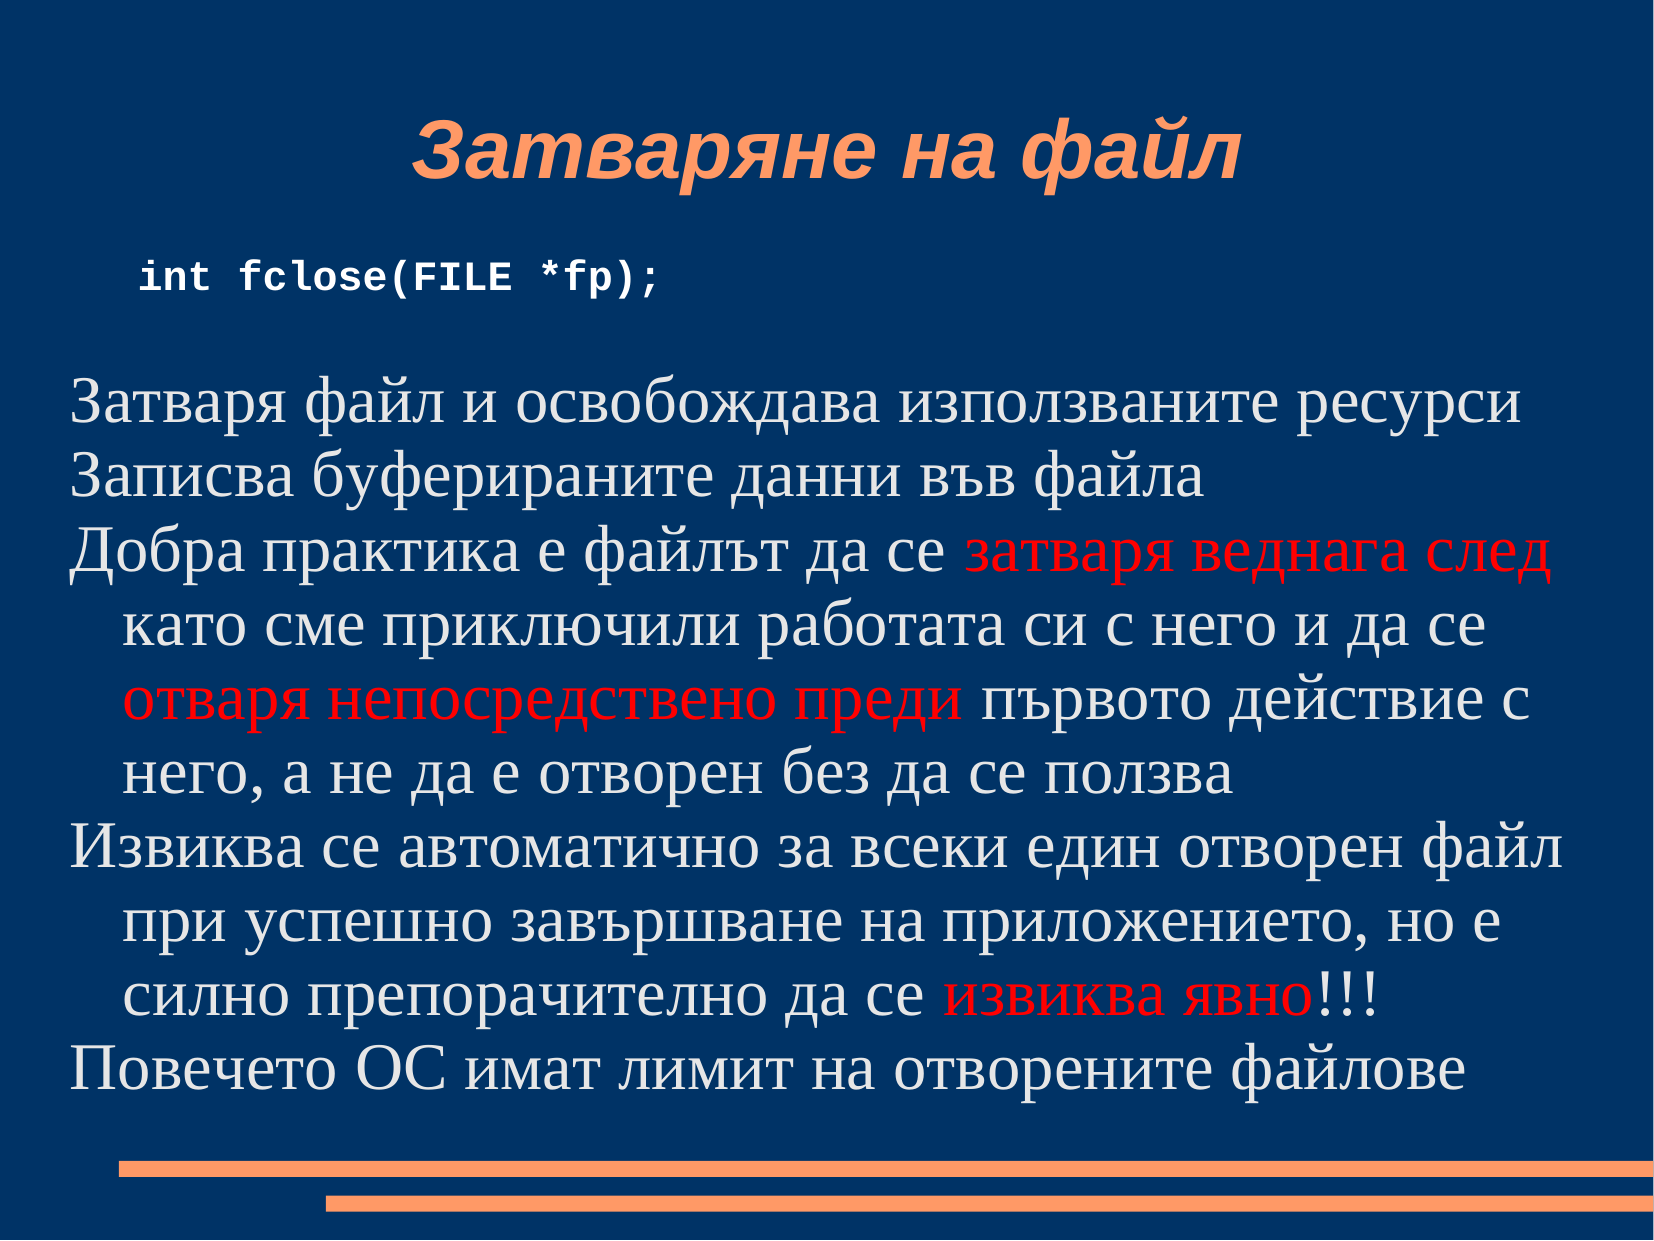

# Затваряне на файл
int fclose(FILE *fp);
Затваря файл и освобождава използваните ресурси
Записва буферираните данни във файла
Добра практика е файлът да се затваря веднага след като сме приключили работата си с него и да се отваря непосредствено преди първото действие с него, а не да е отворен без да се ползва
Извиква се автоматично за всеки един отворен файл при успешно завършване на приложението, но е силно препорачително да се извиква явно!!!
Повечето ОС имат лимит на отворените файлове